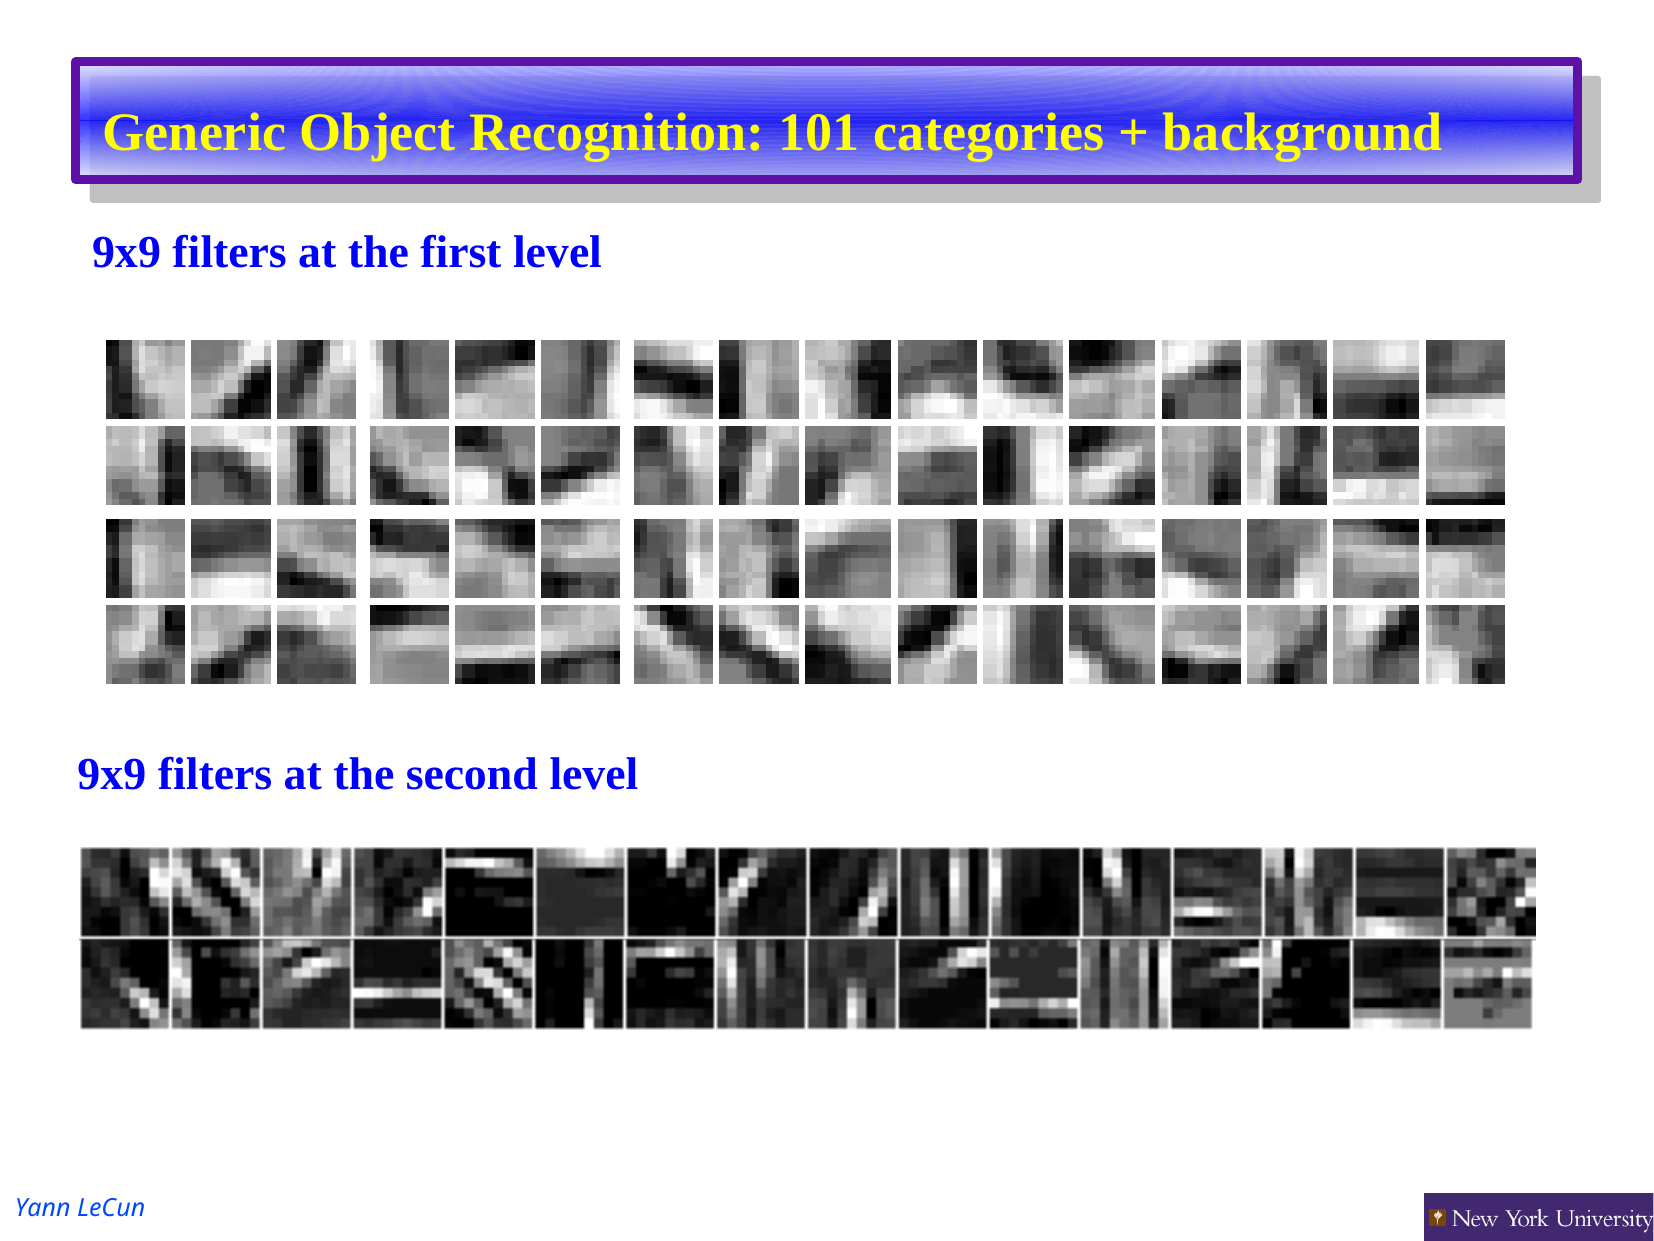

# Generic Object Recognition: 101 categories + background
9x9 filters at the first level
9x9 filters at the second level